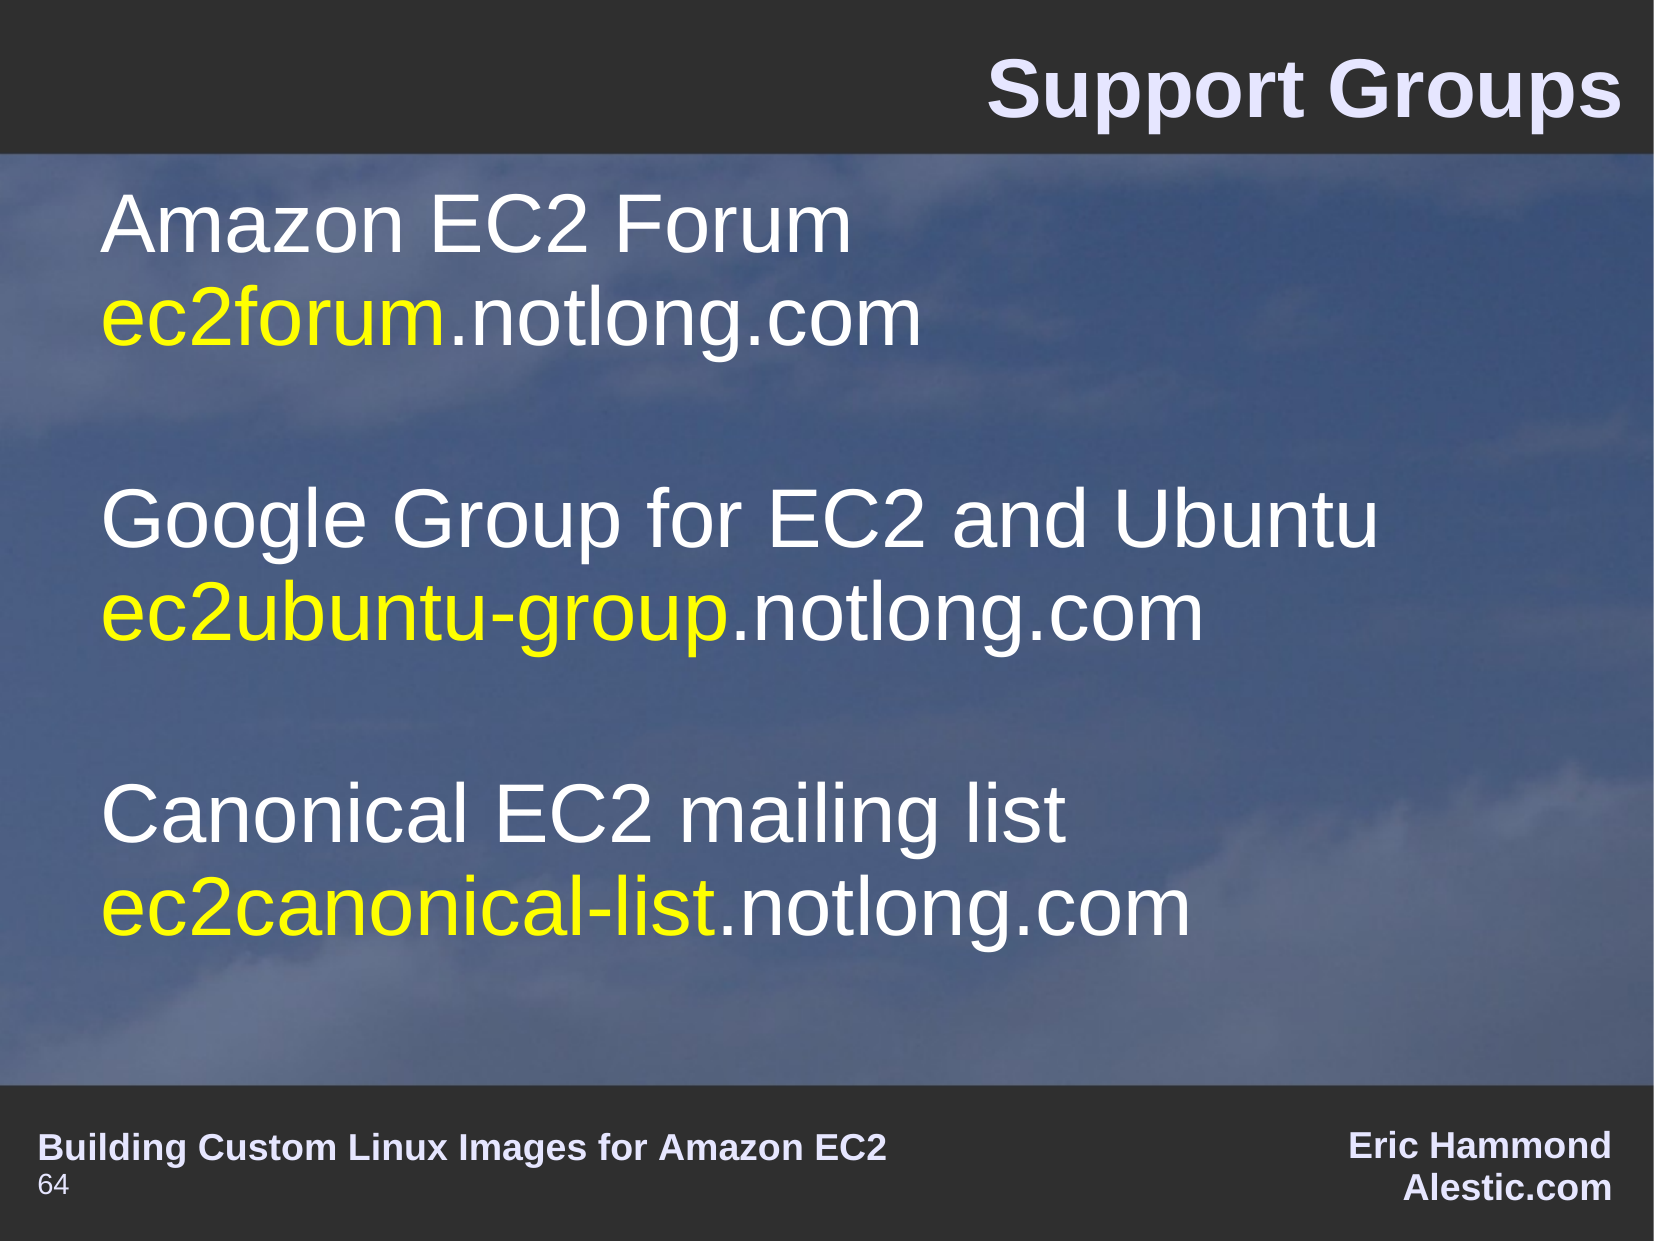

# Support Groups
Amazon EC2 Forum
ec2forum.notlong.com
Google Group for EC2 and Ubuntu
ec2ubuntu-group.notlong.com
Canonical EC2 mailing list
ec2canonical-list.notlong.com
64
Eric Hammond
Alestic.com